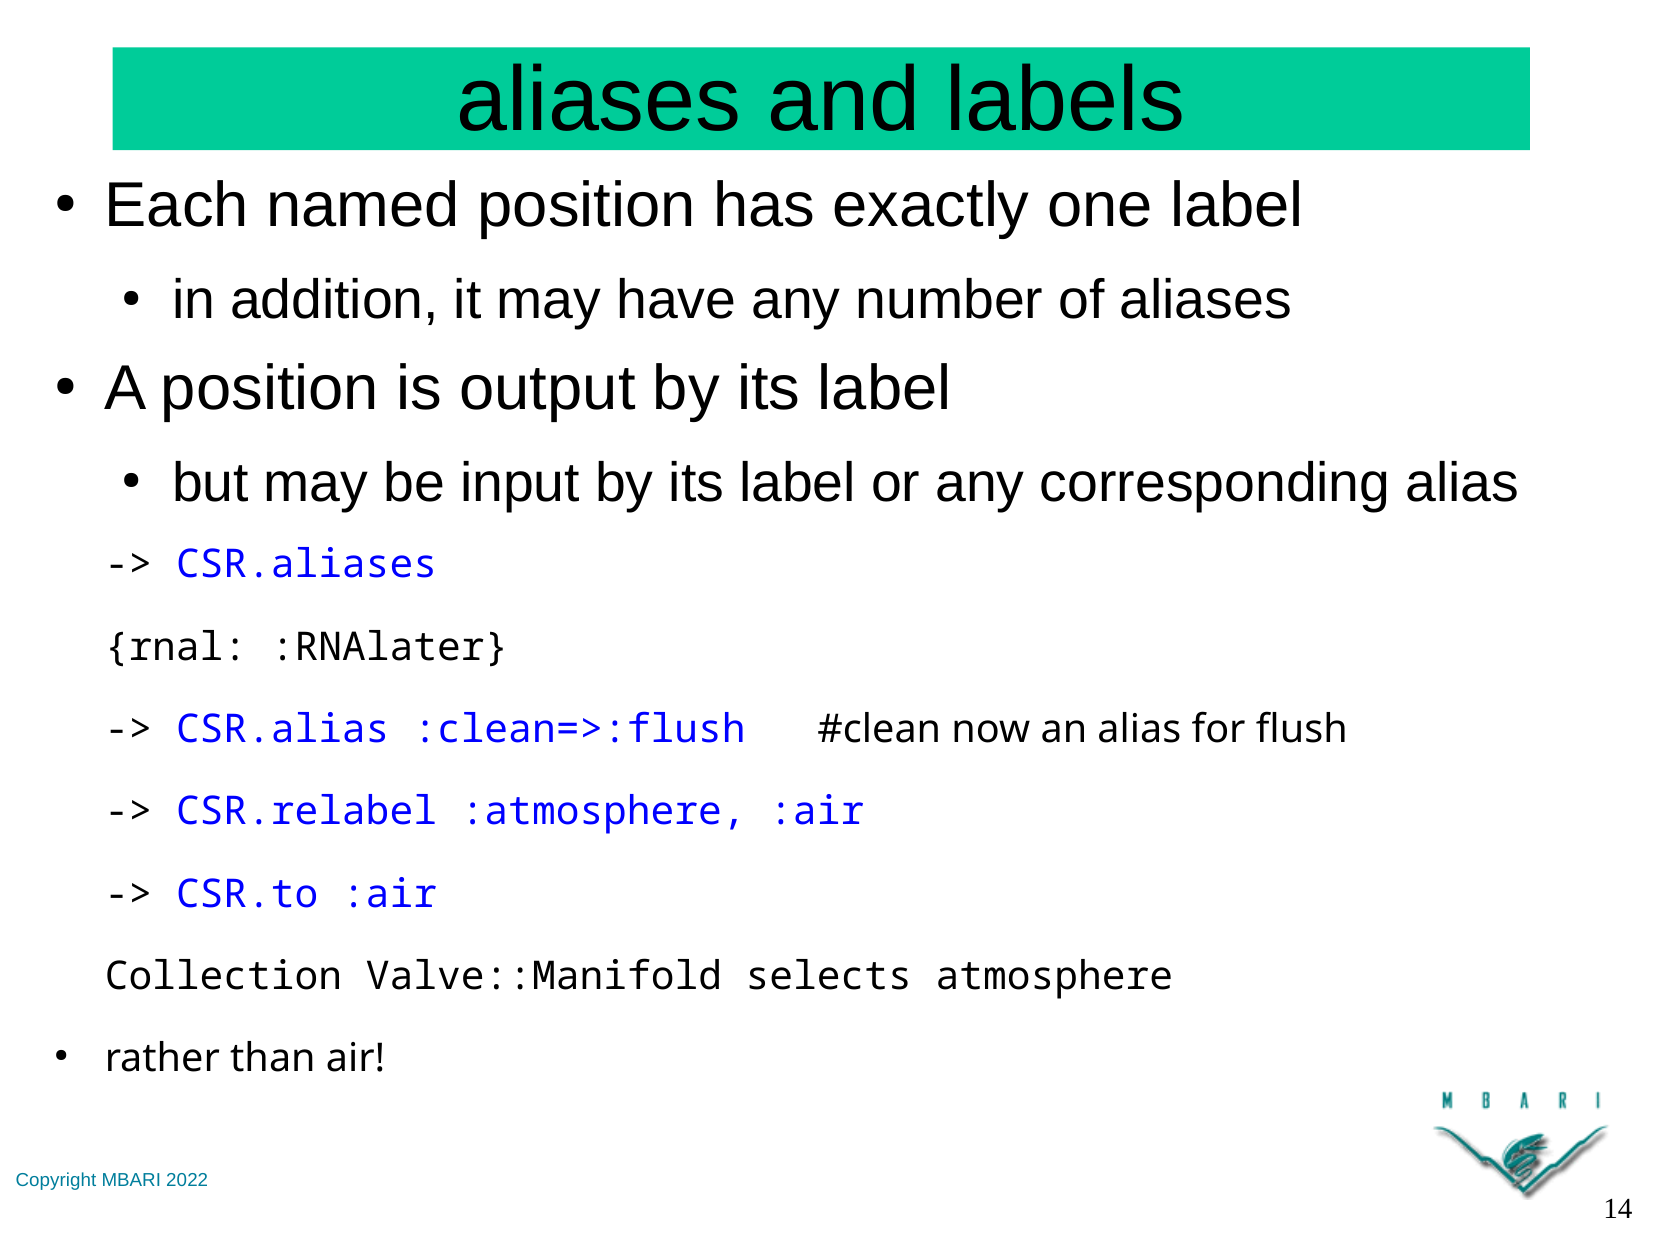

# aliases and labels
Each named position has exactly one label
in addition, it may have any number of aliases
A position is output by its label
but may be input by its label or any corresponding alias
-> CSR.aliases
{rnal: :RNAlater}
-> CSR.alias :clean=>:flush #clean now an alias for flush
-> CSR.relabel :atmosphere, :air
-> CSR.to :air
Collection Valve::Manifold selects atmosphere
rather than air!